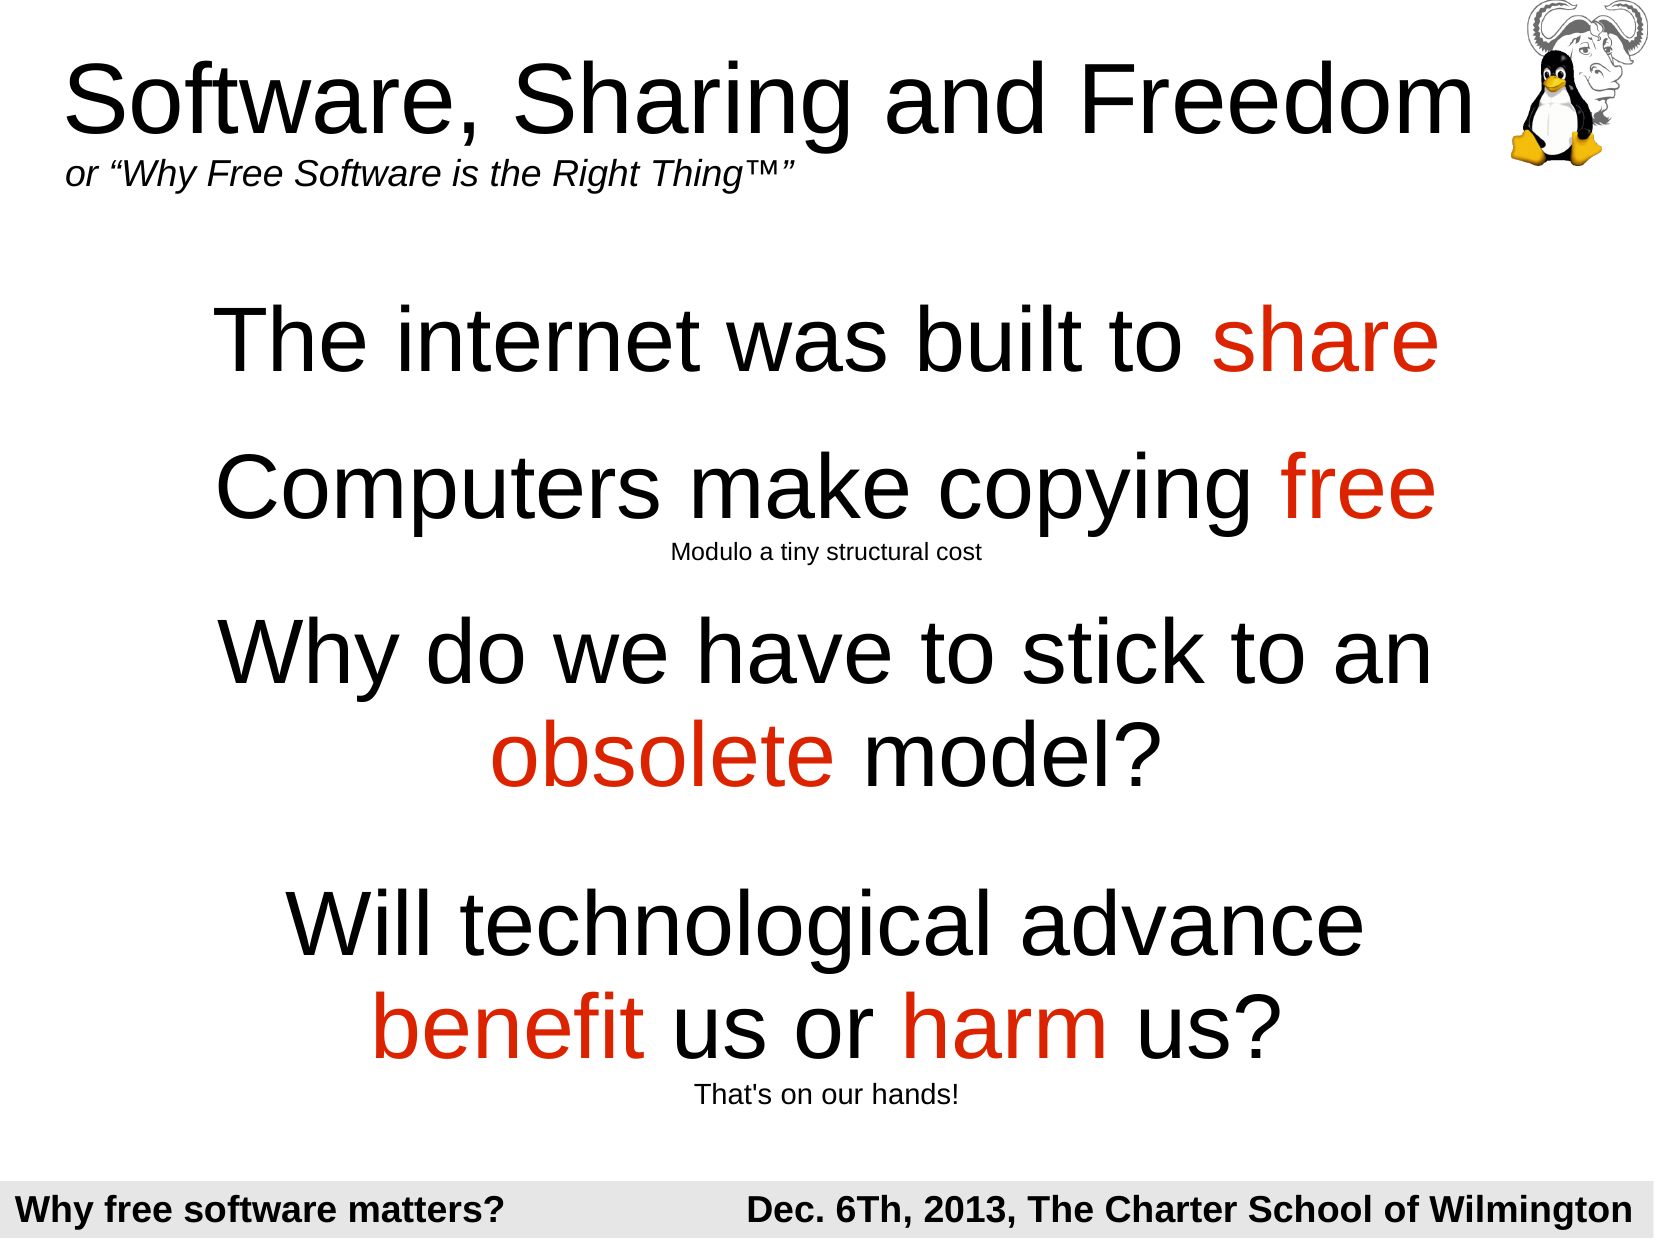

Software, Sharing and Freedom
or “Why Free Software is the Right Thing™”
The internet was built to share
Computers make copying free
Modulo a tiny structural cost
Why do we have to stick to an obsolete model?
Will technological advance benefit us or harm us?
That's on our hands!
Why free software matters? Dec. 6Th, 2013, The Charter School of Wilmington